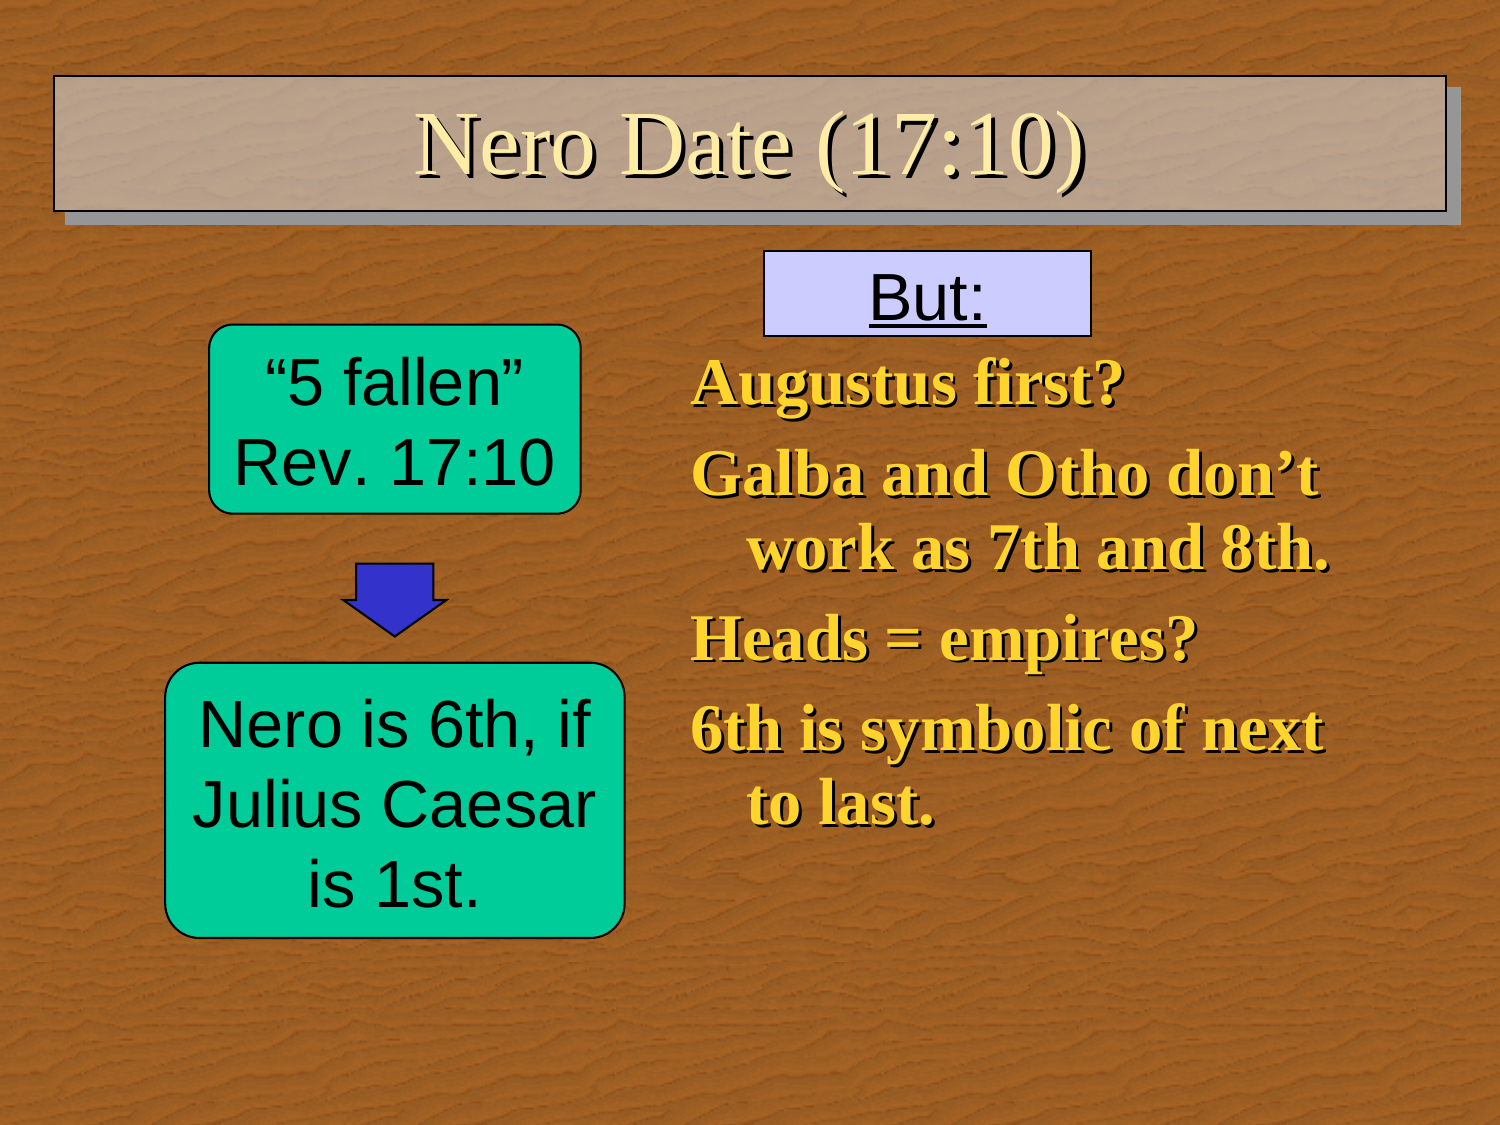

# Nero Date (17:10)
But:
“5 fallen”
Rev. 17:10
Augustus first?
Galba and Otho don’t work as 7th and 8th.
Heads = empires?
6th is symbolic of next to last.
Nero is 6th, if
Julius Caesar
is 1st.